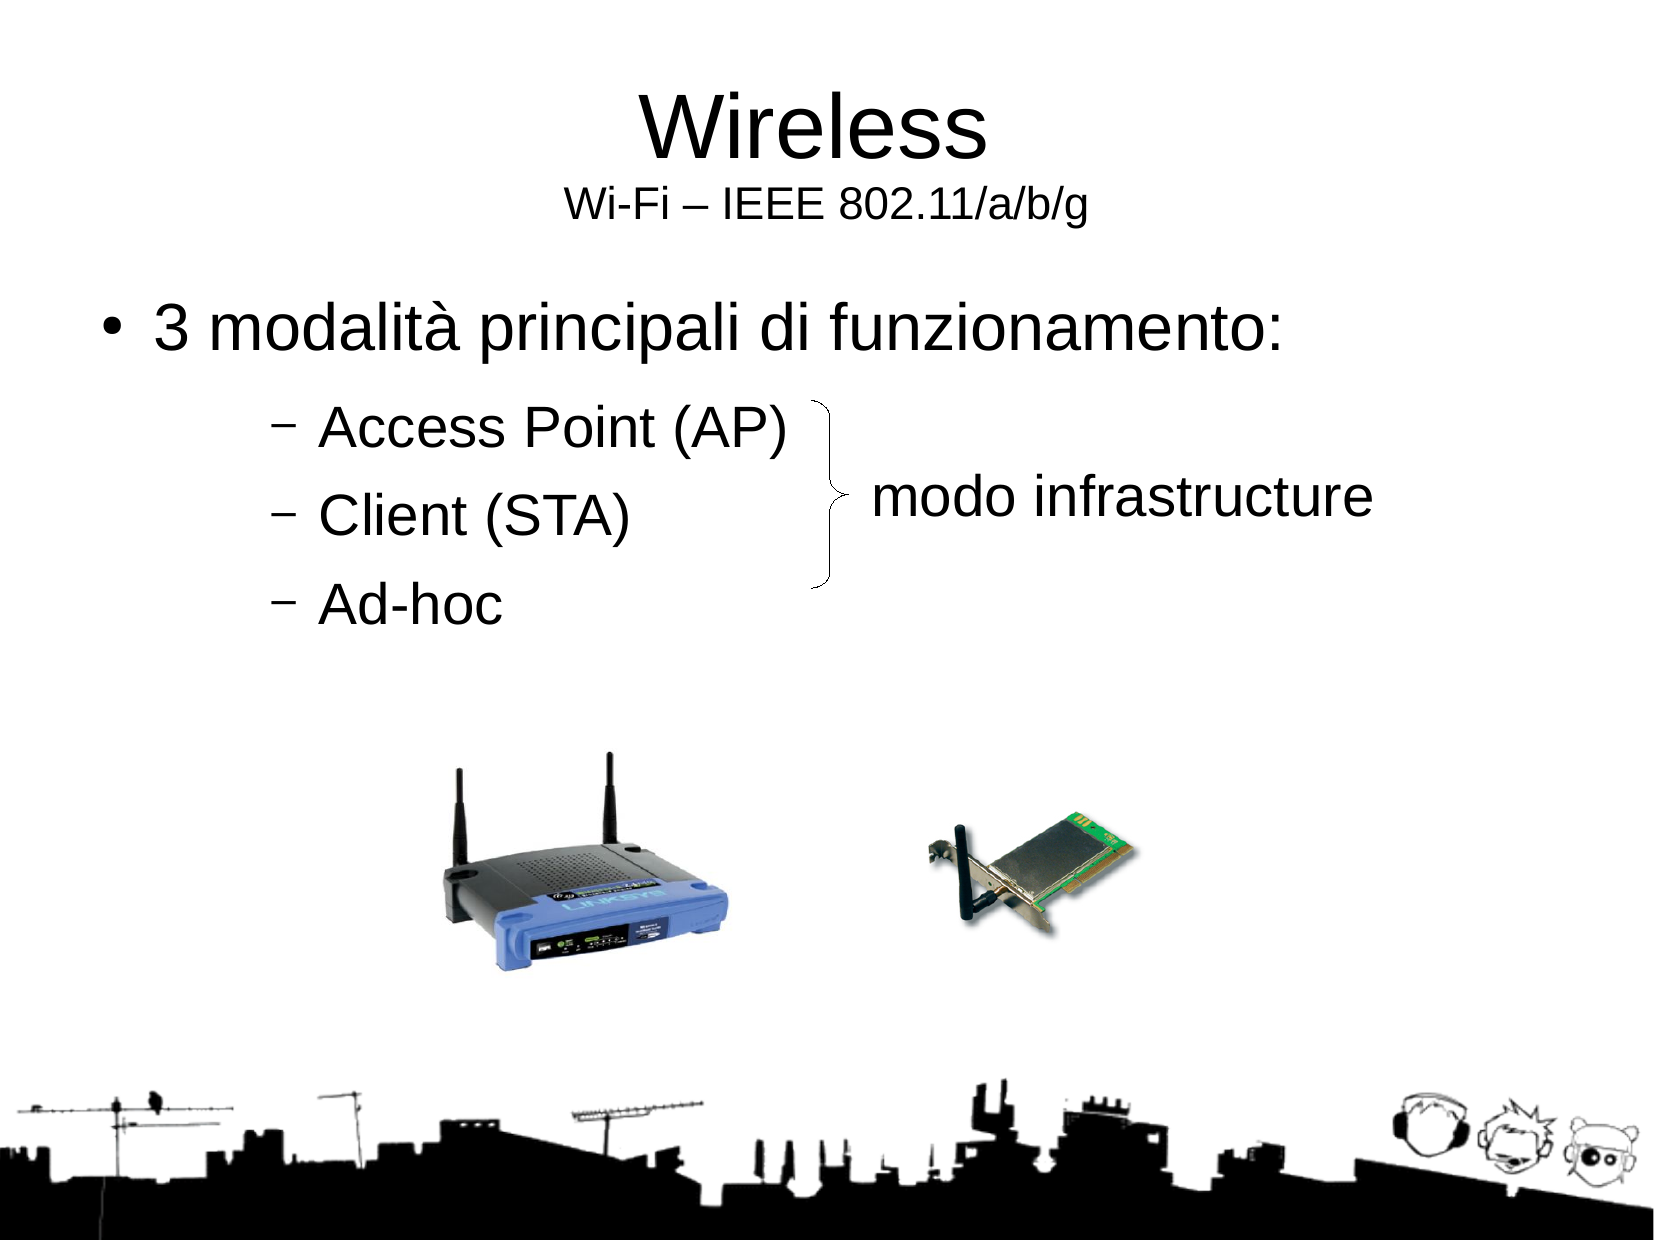

# Wireless Wi-Fi – IEEE 802.11/a/b/g
3 modalità principali di funzionamento:
Access Point (AP)
Client (STA)
Ad-hoc
modo infrastructure